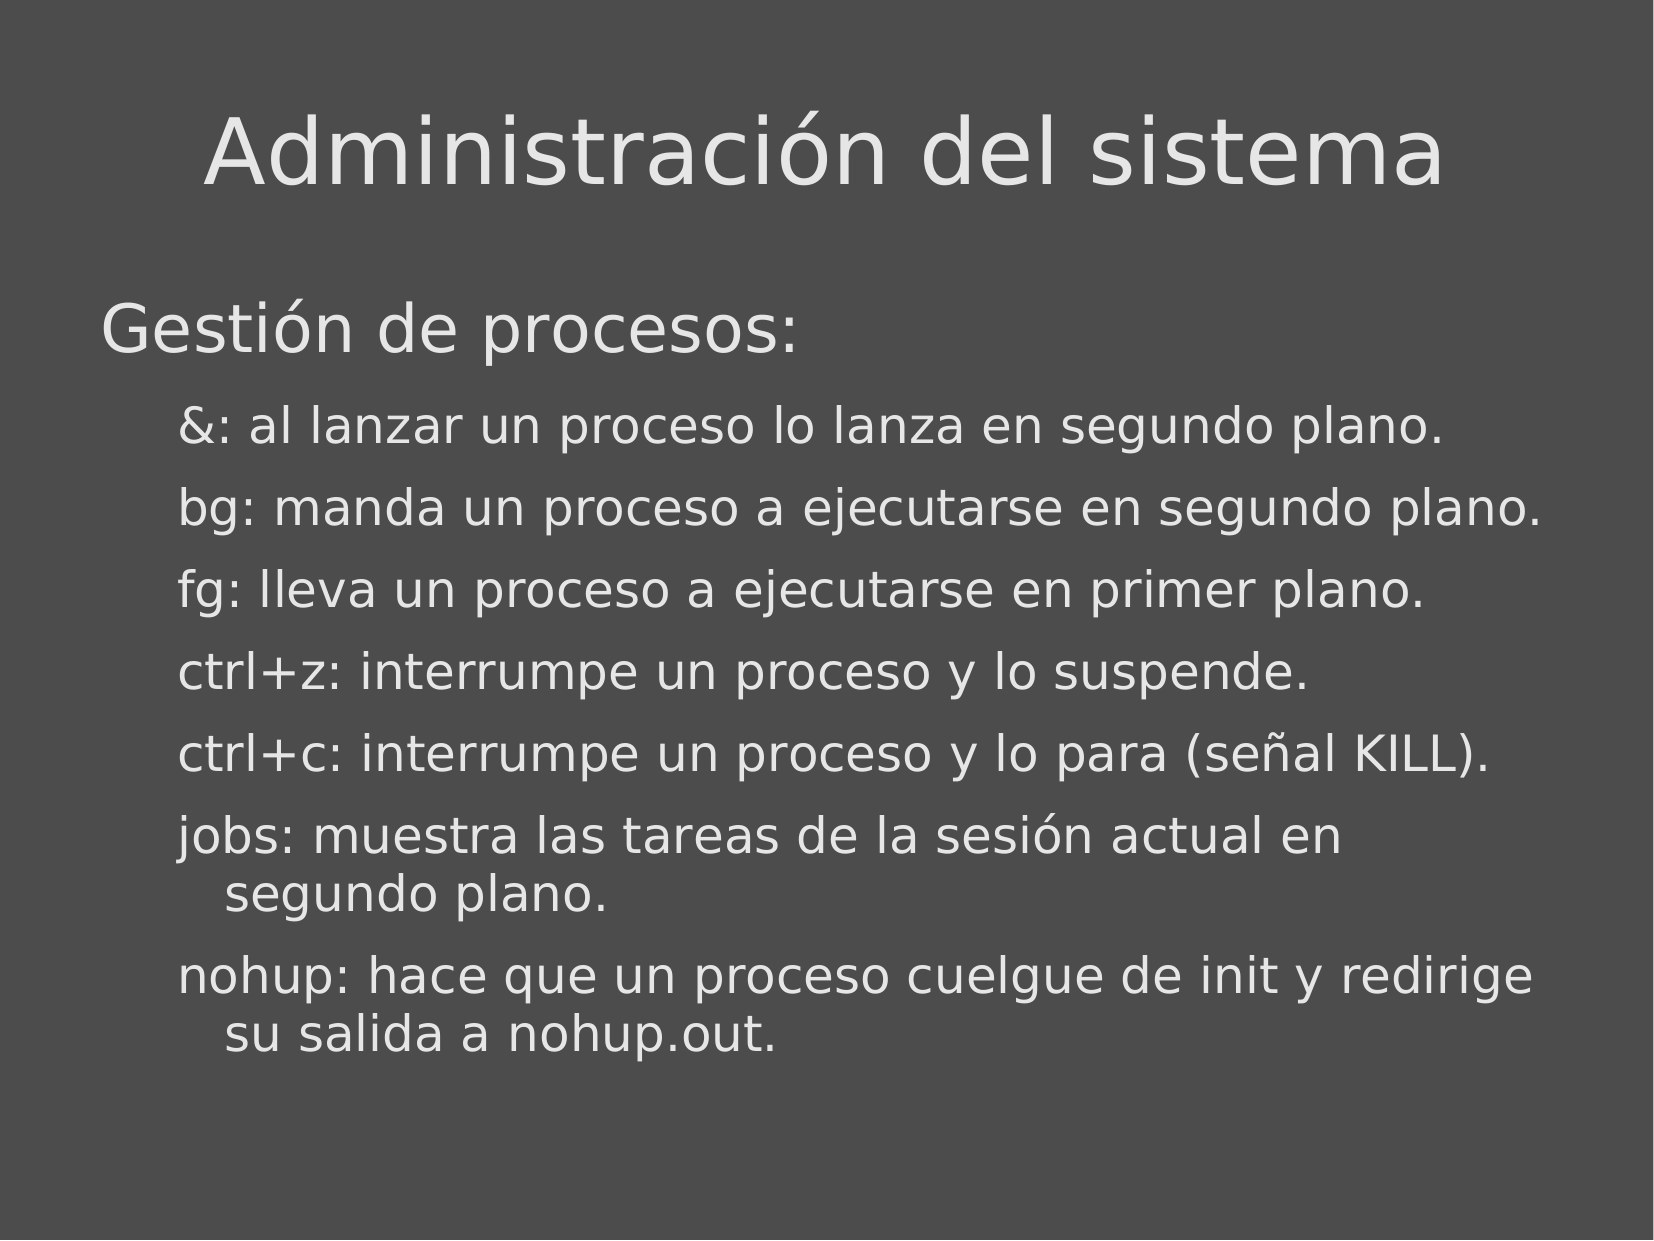

# Administración del sistema
Gestión de procesos:
&: al lanzar un proceso lo lanza en segundo plano.
bg: manda un proceso a ejecutarse en segundo plano.
fg: lleva un proceso a ejecutarse en primer plano.
ctrl+z: interrumpe un proceso y lo suspende.
ctrl+c: interrumpe un proceso y lo para (señal KILL).
jobs: muestra las tareas de la sesión actual en segundo plano.
nohup: hace que un proceso cuelgue de init y redirige su salida a nohup.out.